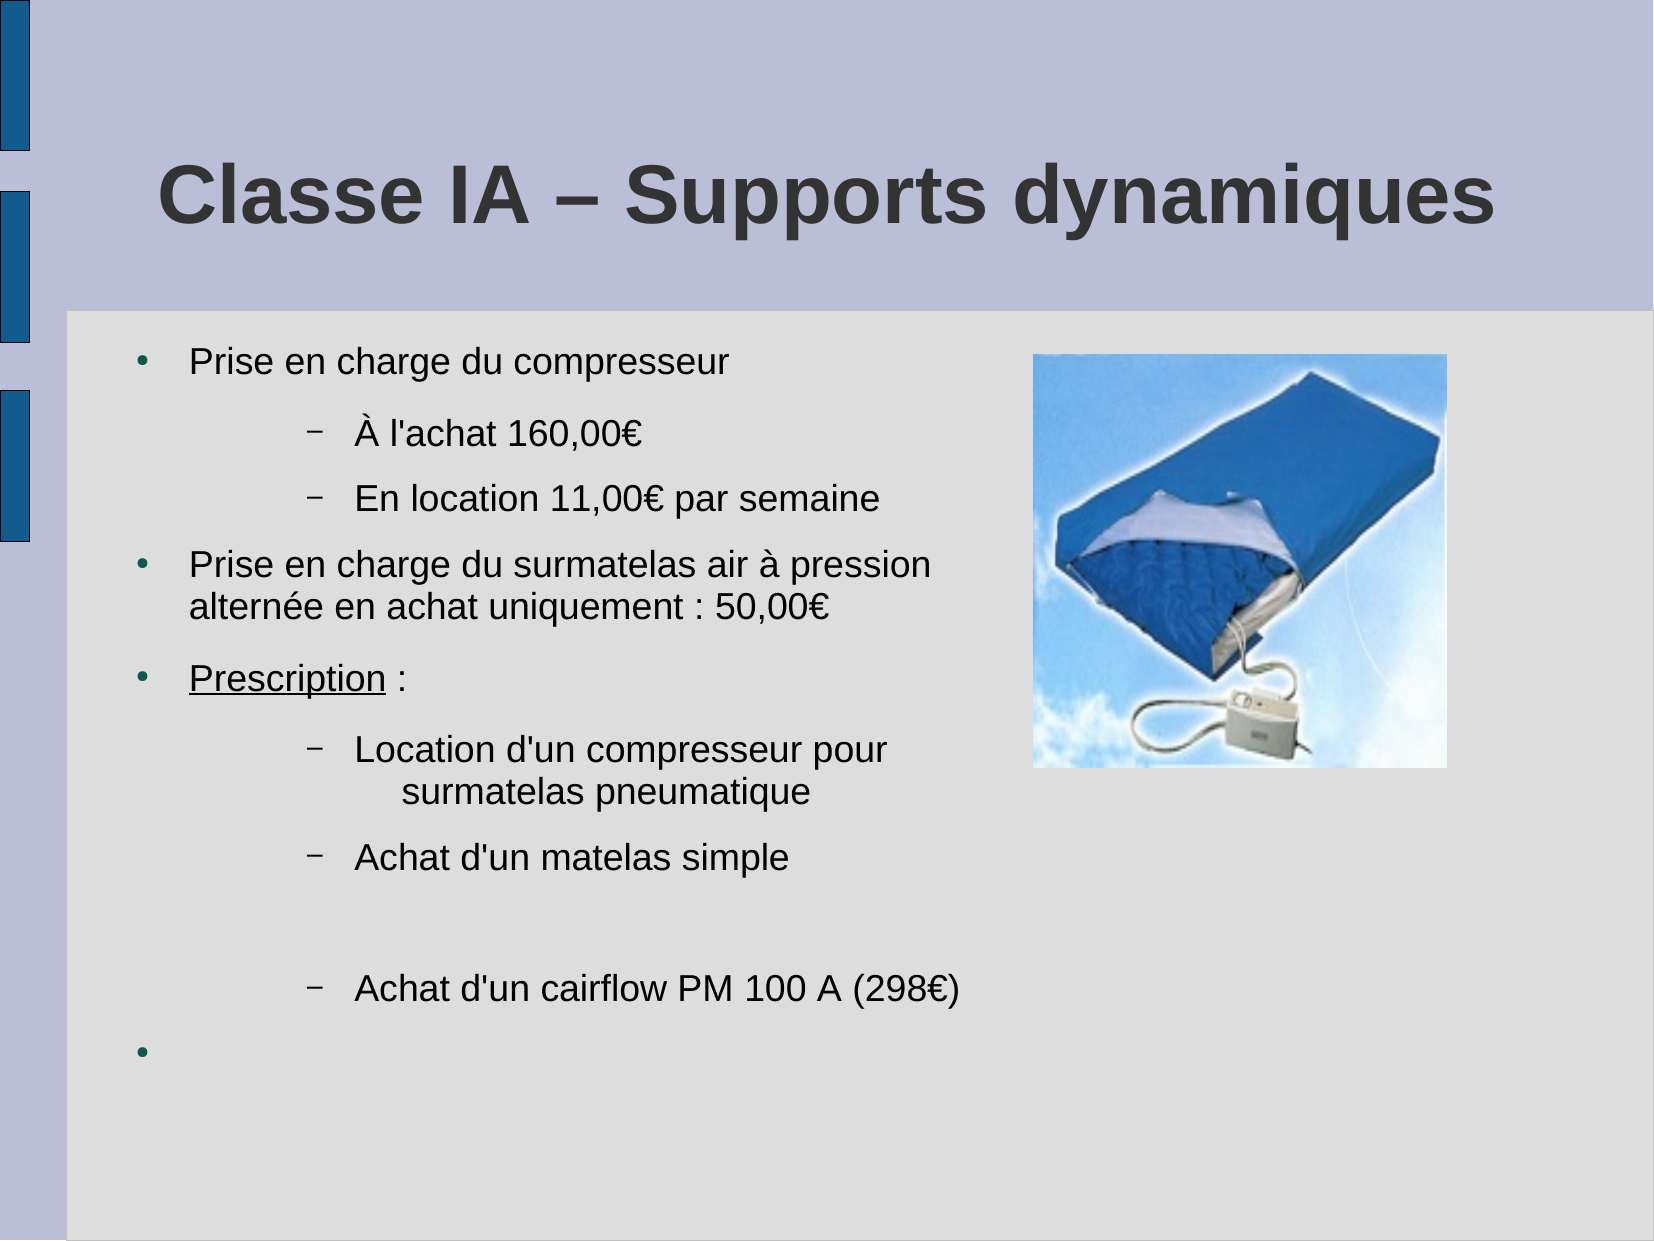

# Classe IA – Supports dynamiques
Prise en charge du compresseur
À l'achat 160,00€
En location 11,00€ par semaine
Prise en charge du surmatelas air à pression alternée en achat uniquement : 50,00€
Prescription :
Location d'un compresseur pour surmatelas pneumatique
Achat d'un matelas simple
Achat d'un cairflow PM 100 A (298€)